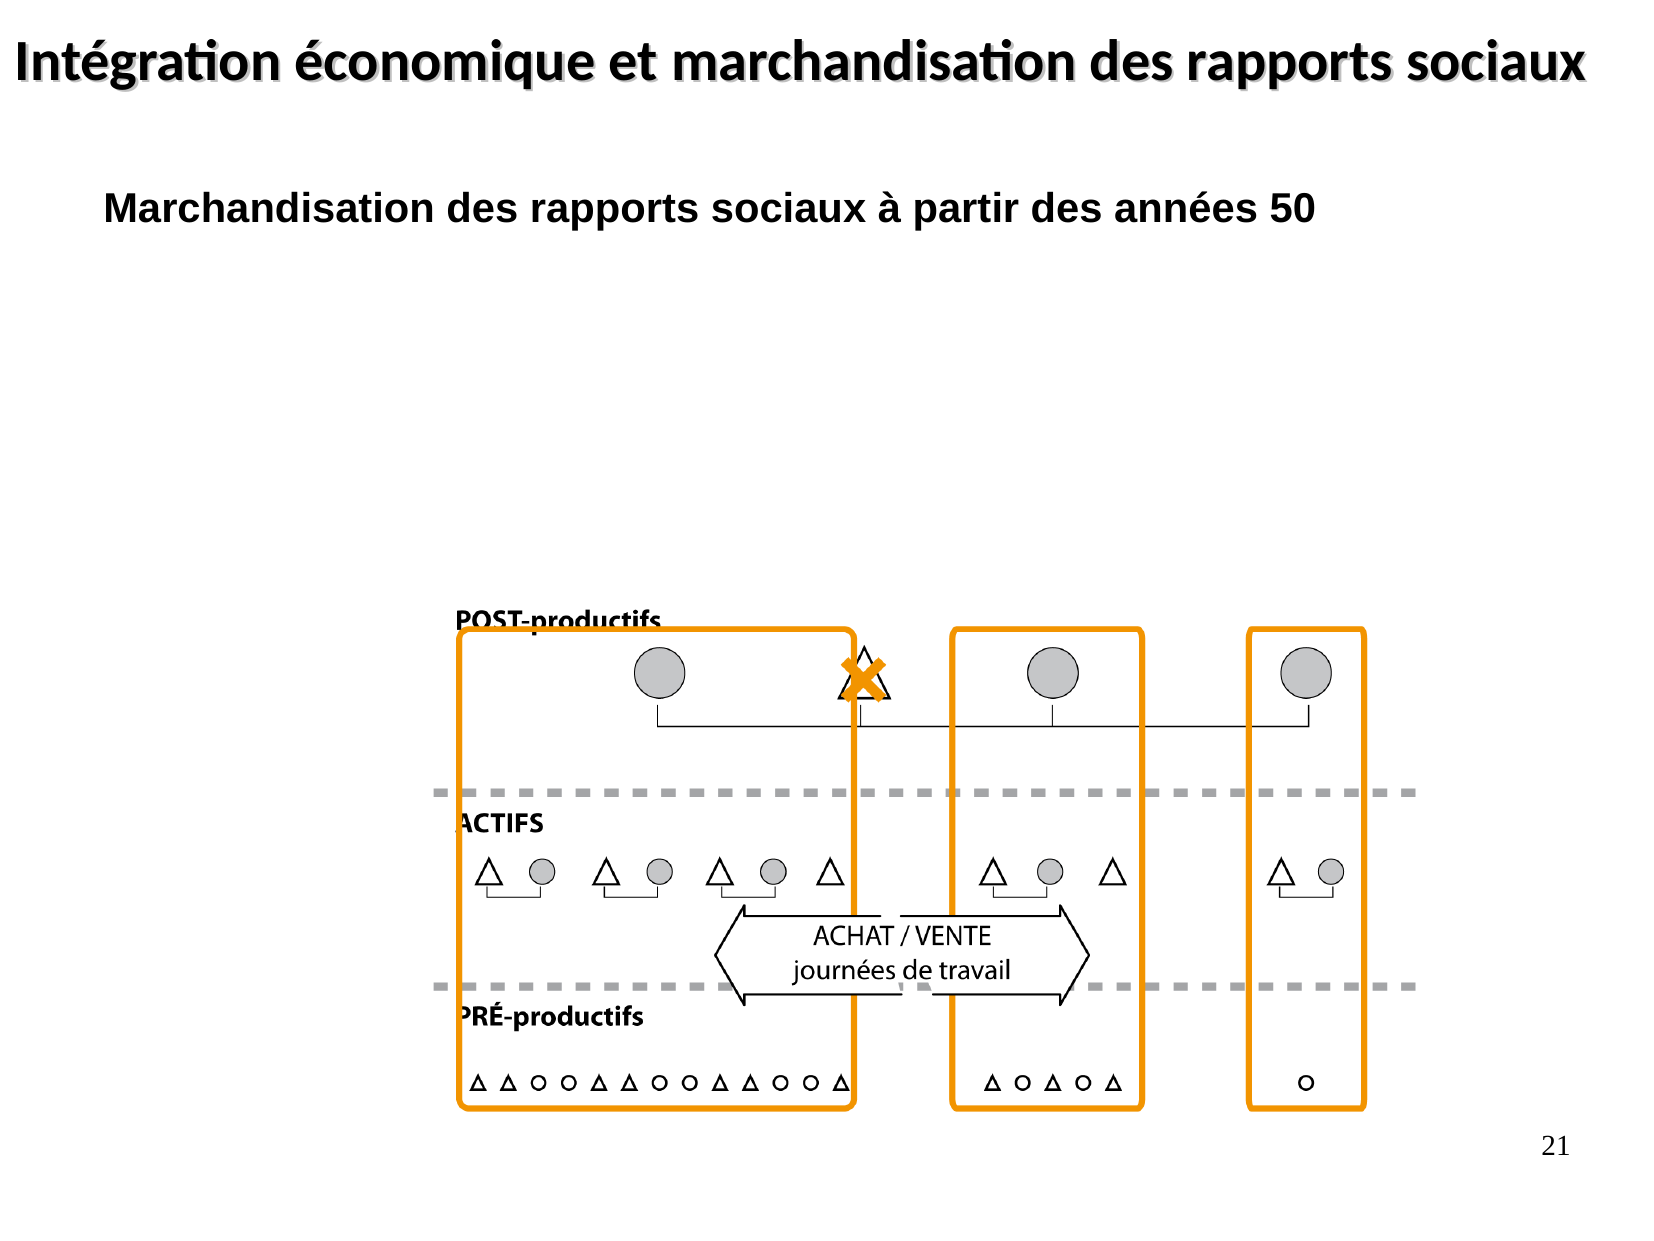

Intégration économique et marchandisation des rapports sociaux
Marchandisation des rapports sociaux à partir des années 50
21